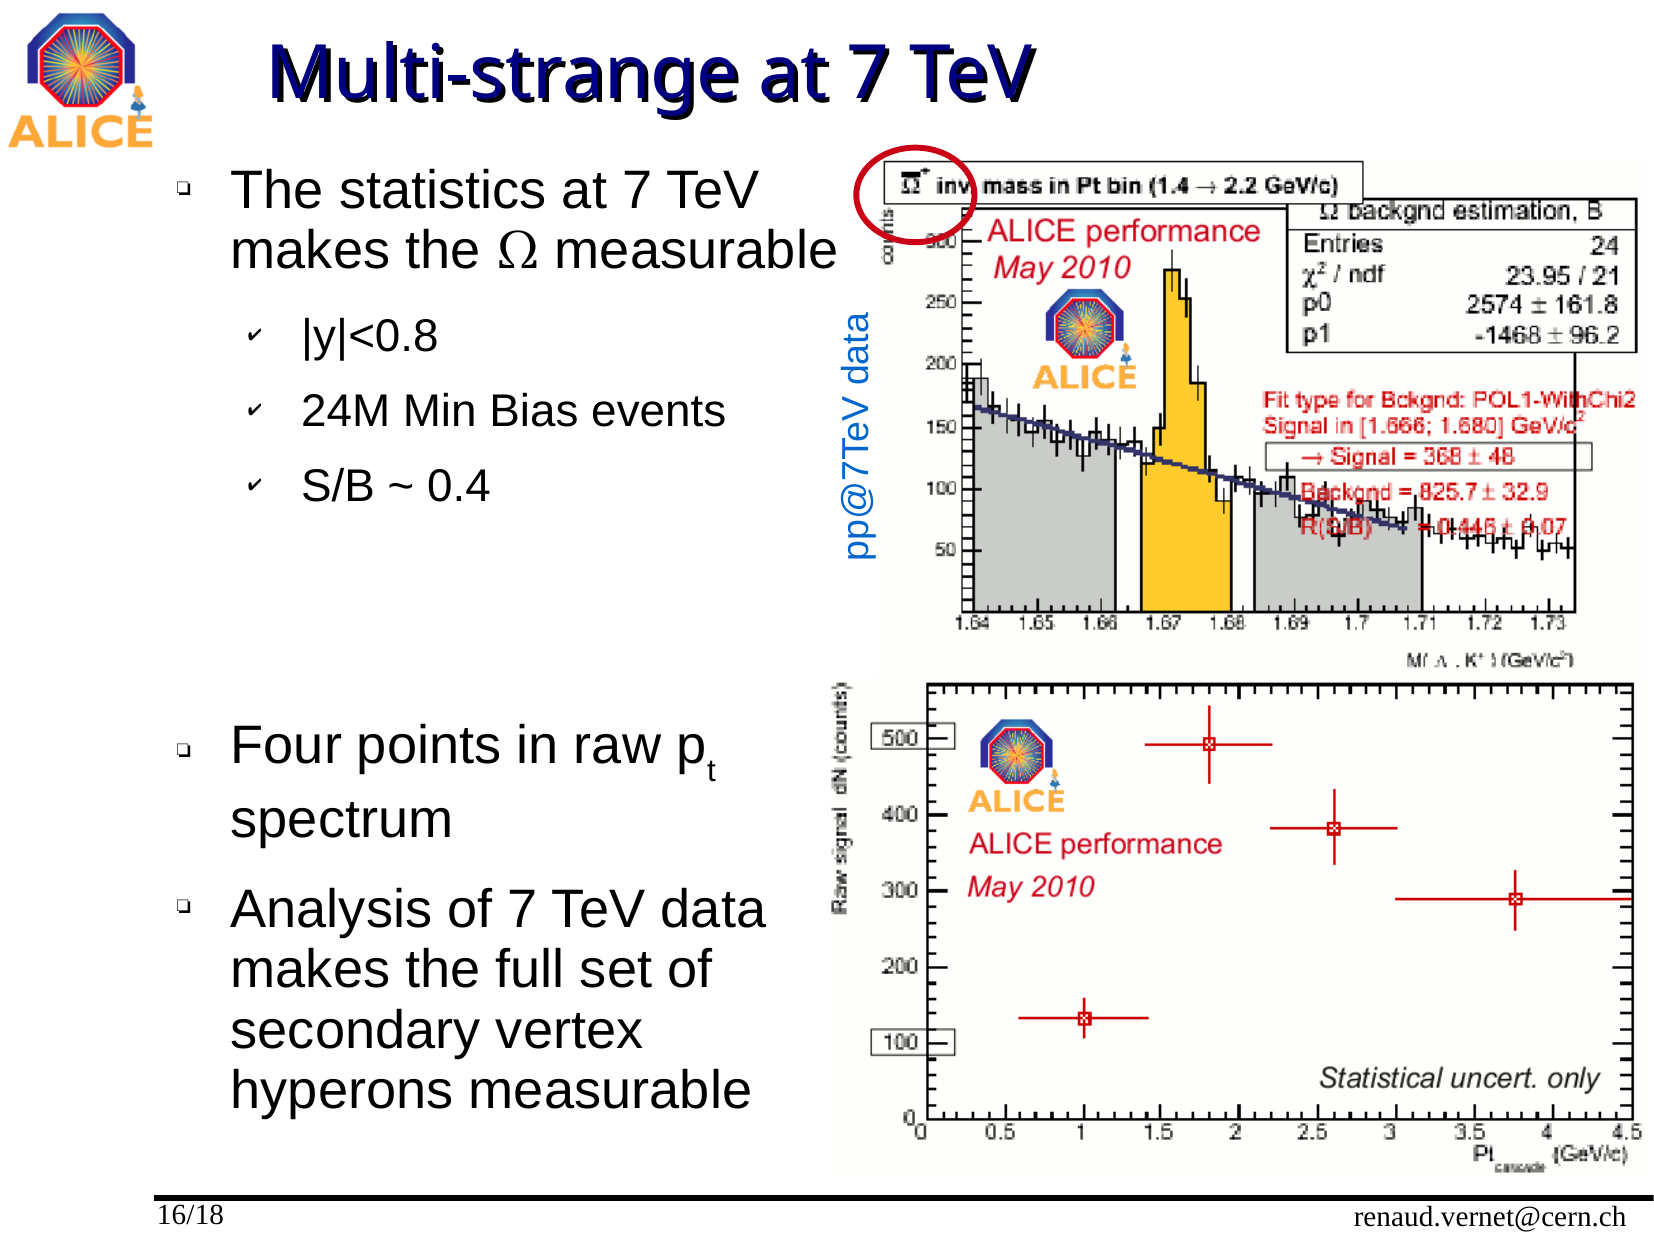

# Multi-strange at 7 TeV
The statistics at 7 TeV makes the  measurable
|y|<0.8
24M Min Bias events
S/B ~ 0.4
Four points in raw pt spectrum
Analysis of 7 TeV data makes the full set of secondary vertex hyperons measurable
pp@7TeV data